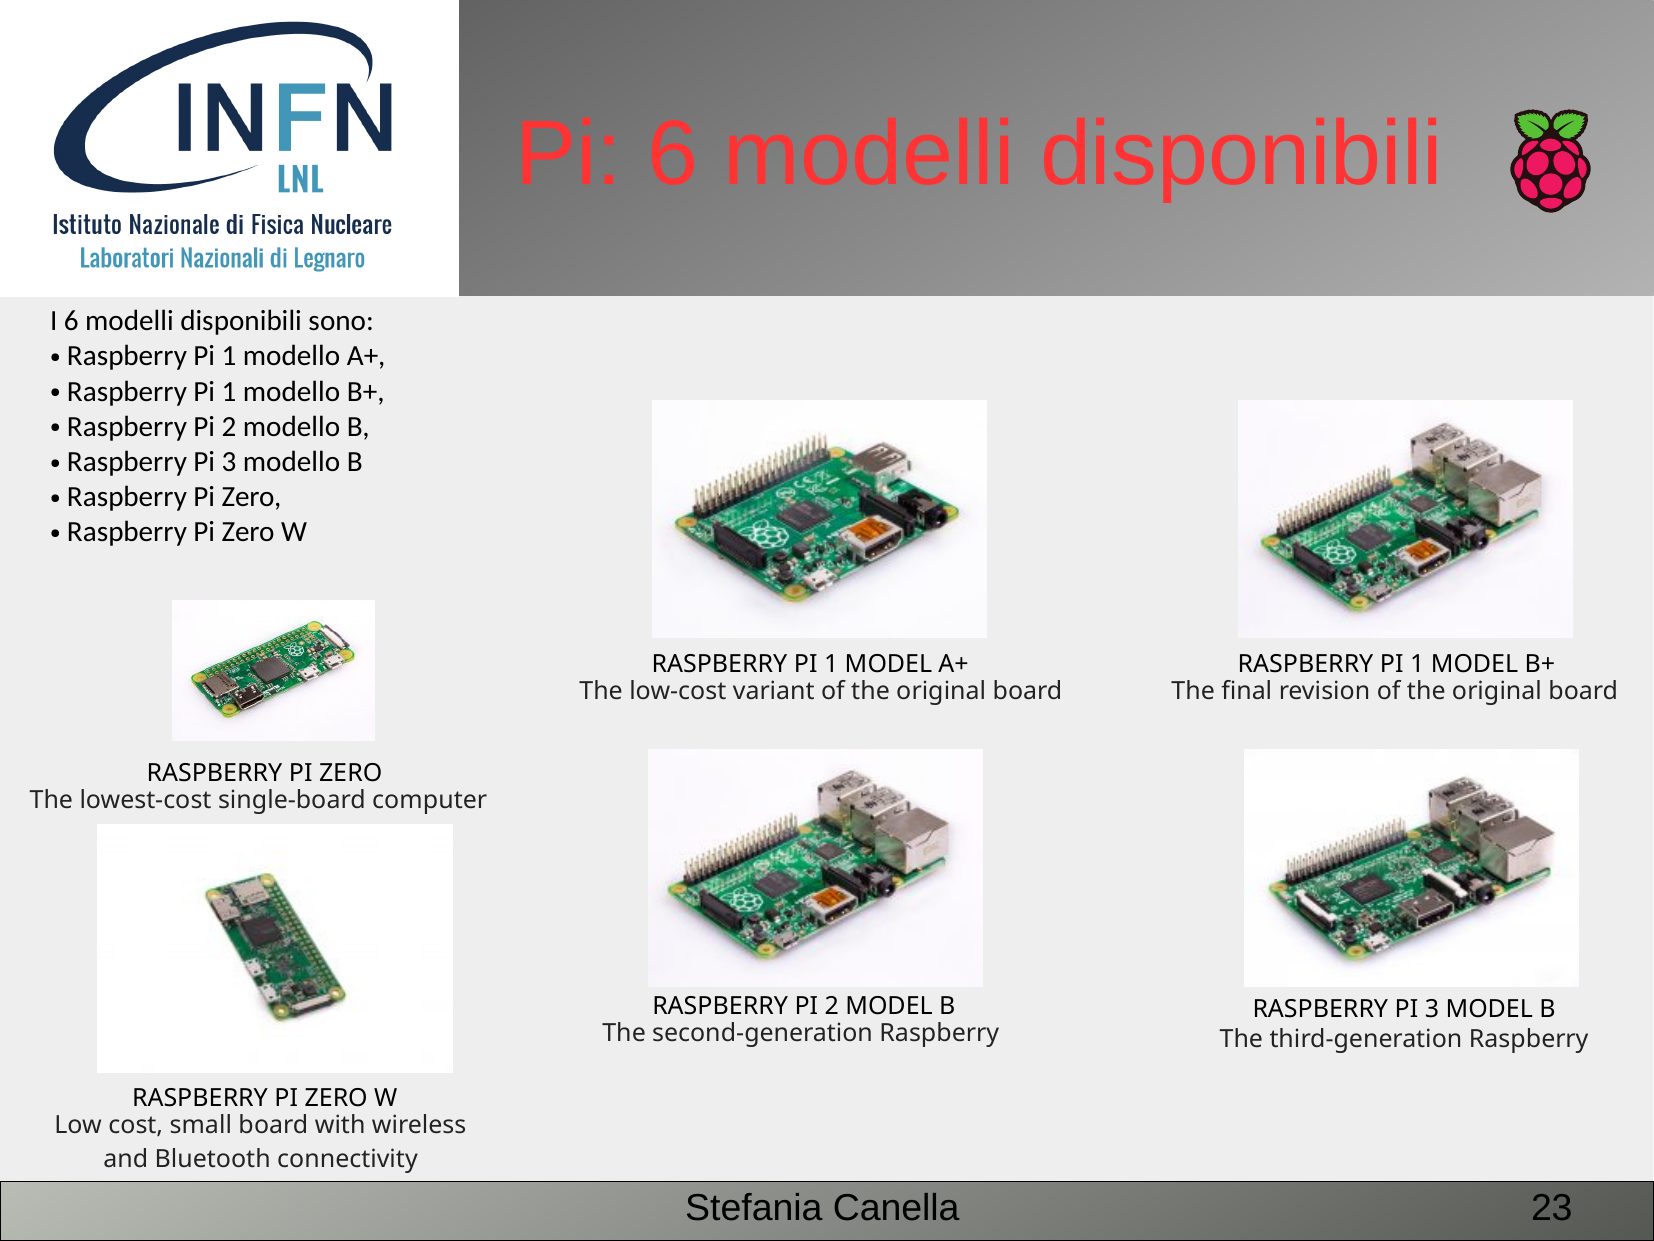

# Pi: 6 modelli disponibili
I 6 modelli disponibili sono:
 Raspberry Pi 1 modello A+,
 Raspberry Pi 1 modello B+,
 Raspberry Pi 2 modello B,
 Raspberry Pi 3 modello B
 Raspberry Pi Zero,
 Raspberry Pi Zero W
RASPBERRY PI 1 MODEL A+
The low-cost variant of the original board
RASPBERRY PI 1 MODEL B+
The final revision of the original board
RASPBERRY PI ZERO
The lowest-cost single-board computer
RASPBERRY PI 2 MODEL B
The second-generation Raspberry
RASPBERRY PI 3 MODEL B
The third-generation Raspberry
RASPBERRY PI ZERO W
Low cost, small board with wireless
and Bluetooth connectivity
Stefania Canella